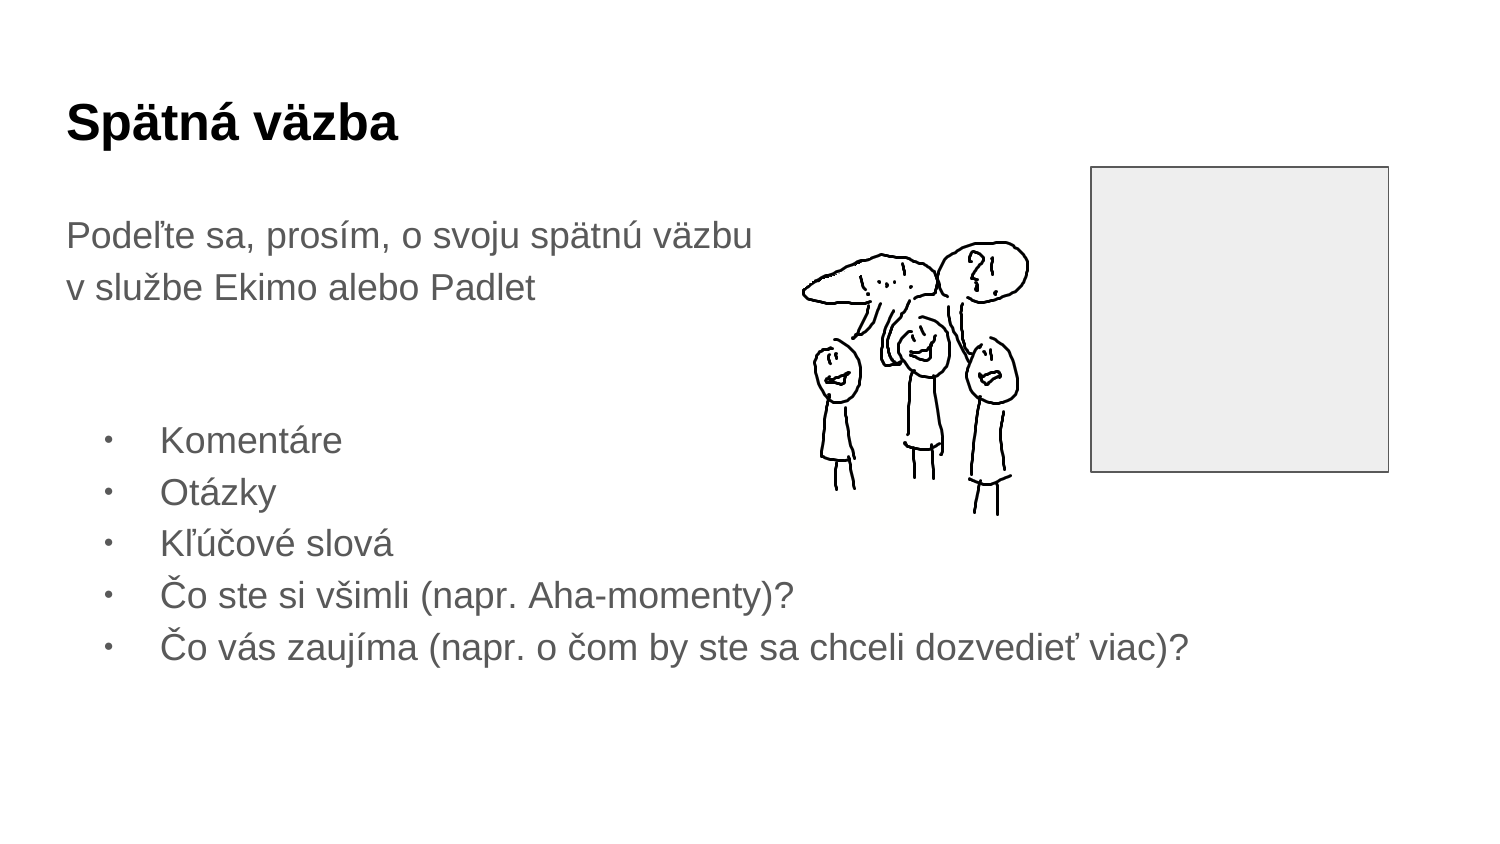

# Spätná väzba
Podeľte sa, prosím, o svoju spätnú väzbu
v službe Ekimo alebo Padlet
Komentáre
Otázky
Kľúčové slová
Čo ste si všimli (napr. Aha-momenty)?
Čo vás zaujíma (napr. o čom by ste sa chceli dozvedieť viac)?